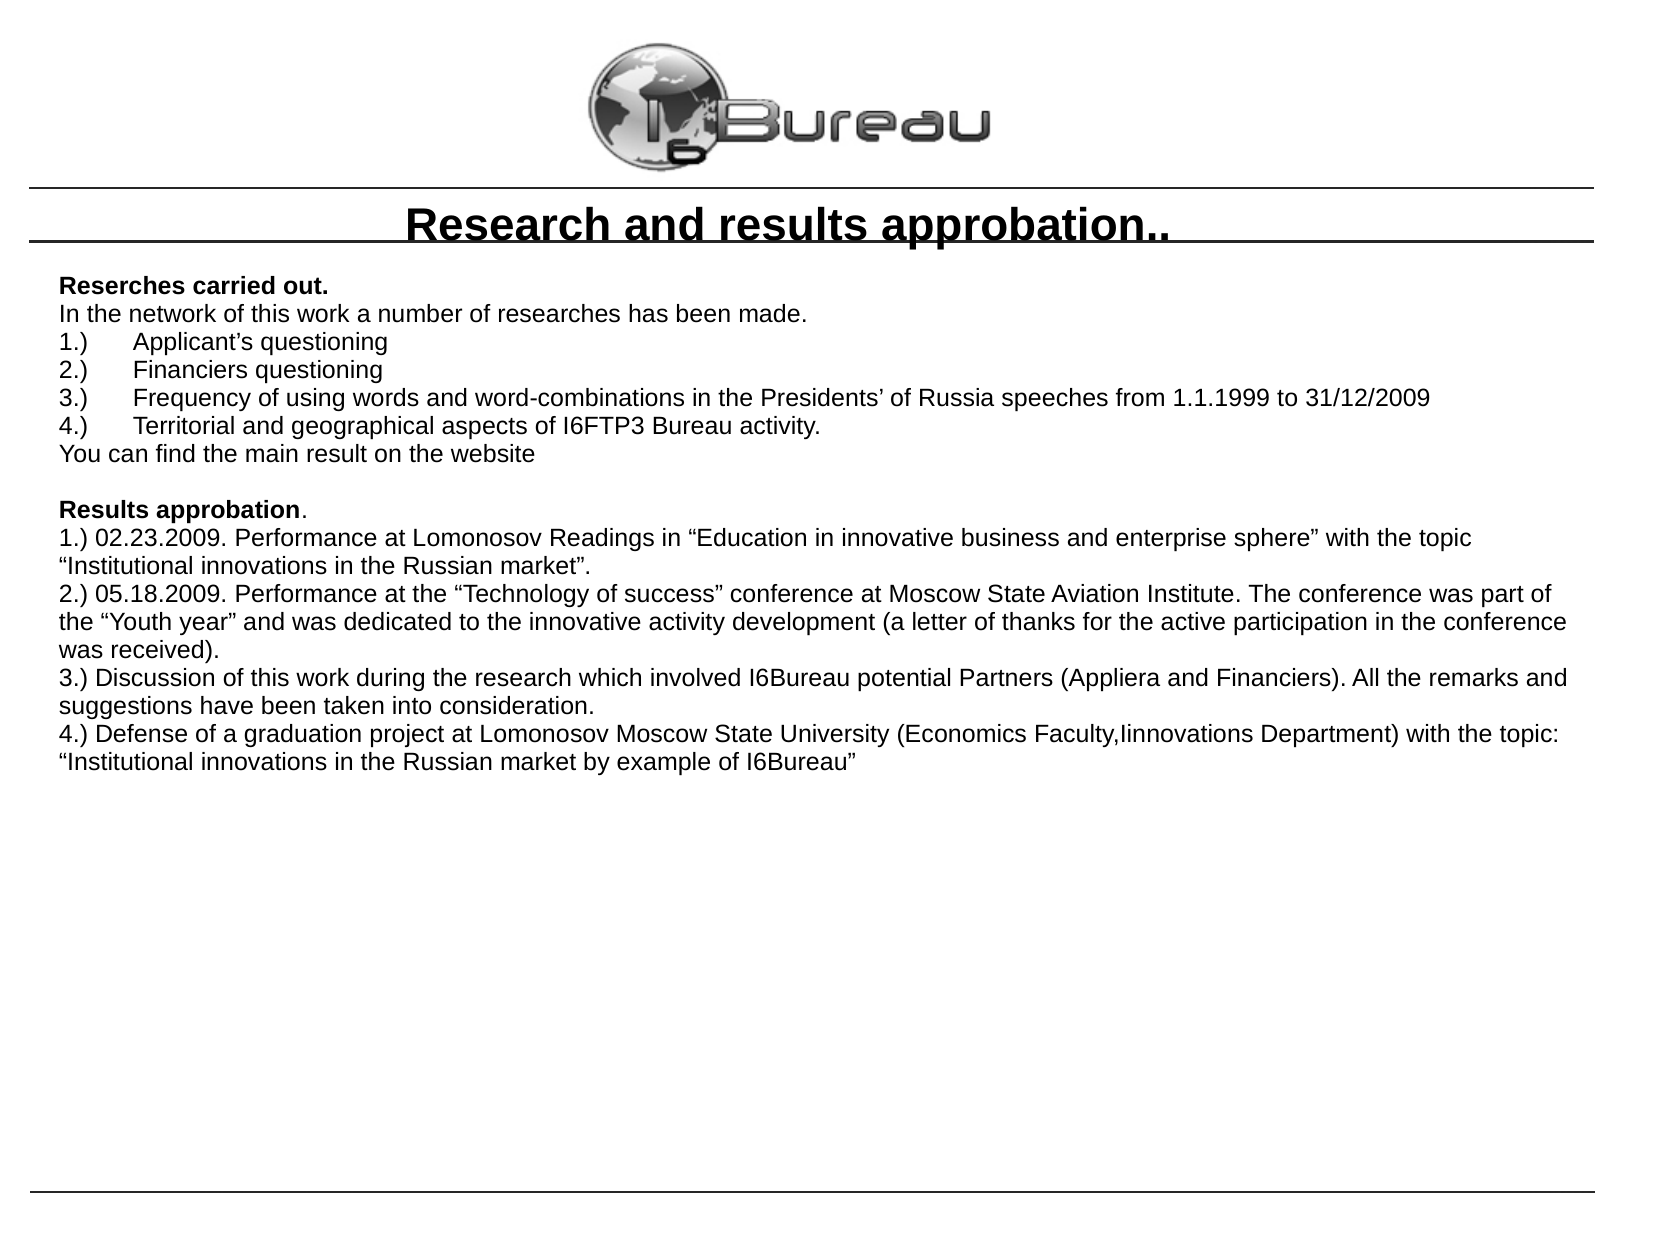

Reserches carried out.
In the network of this work a number of researches has been made.
1.)	Applicant’s questioning
2.)	Financiers questioning
3.)	Frequency of using words and word-combinations in the Presidents’ of Russia speeches from 1.1.1999 to 31/12/2009
4.)	Territorial and geographical aspects of I6FTP3 Bureau activity.
You can find the main result on the website
Results approbation.
1.) 02.23.2009. Performance at Lomonosov Readings in “Education in innovative business and enterprise sphere” with the topic “Institutional innovations in the Russian market”.
2.) 05.18.2009. Performance at the “Technology of success” conference at Moscow State Aviation Institute. The conference was part of the “Youth year” and was dedicated to the innovative activity development (a letter of thanks for the active participation in the conference was received).
3.) Discussion of this work during the research which involved I6Bureau potential Partners (Appliera and Financiers). All the remarks and suggestions have been taken into consideration.
4.) Defense of a graduation project at Lomonosov Moscow State University (Economics Faculty,Iinnovations Department) with the topic: “Institutional innovations in the Russian market by example of I6Bureau”
# Research and results approbation..